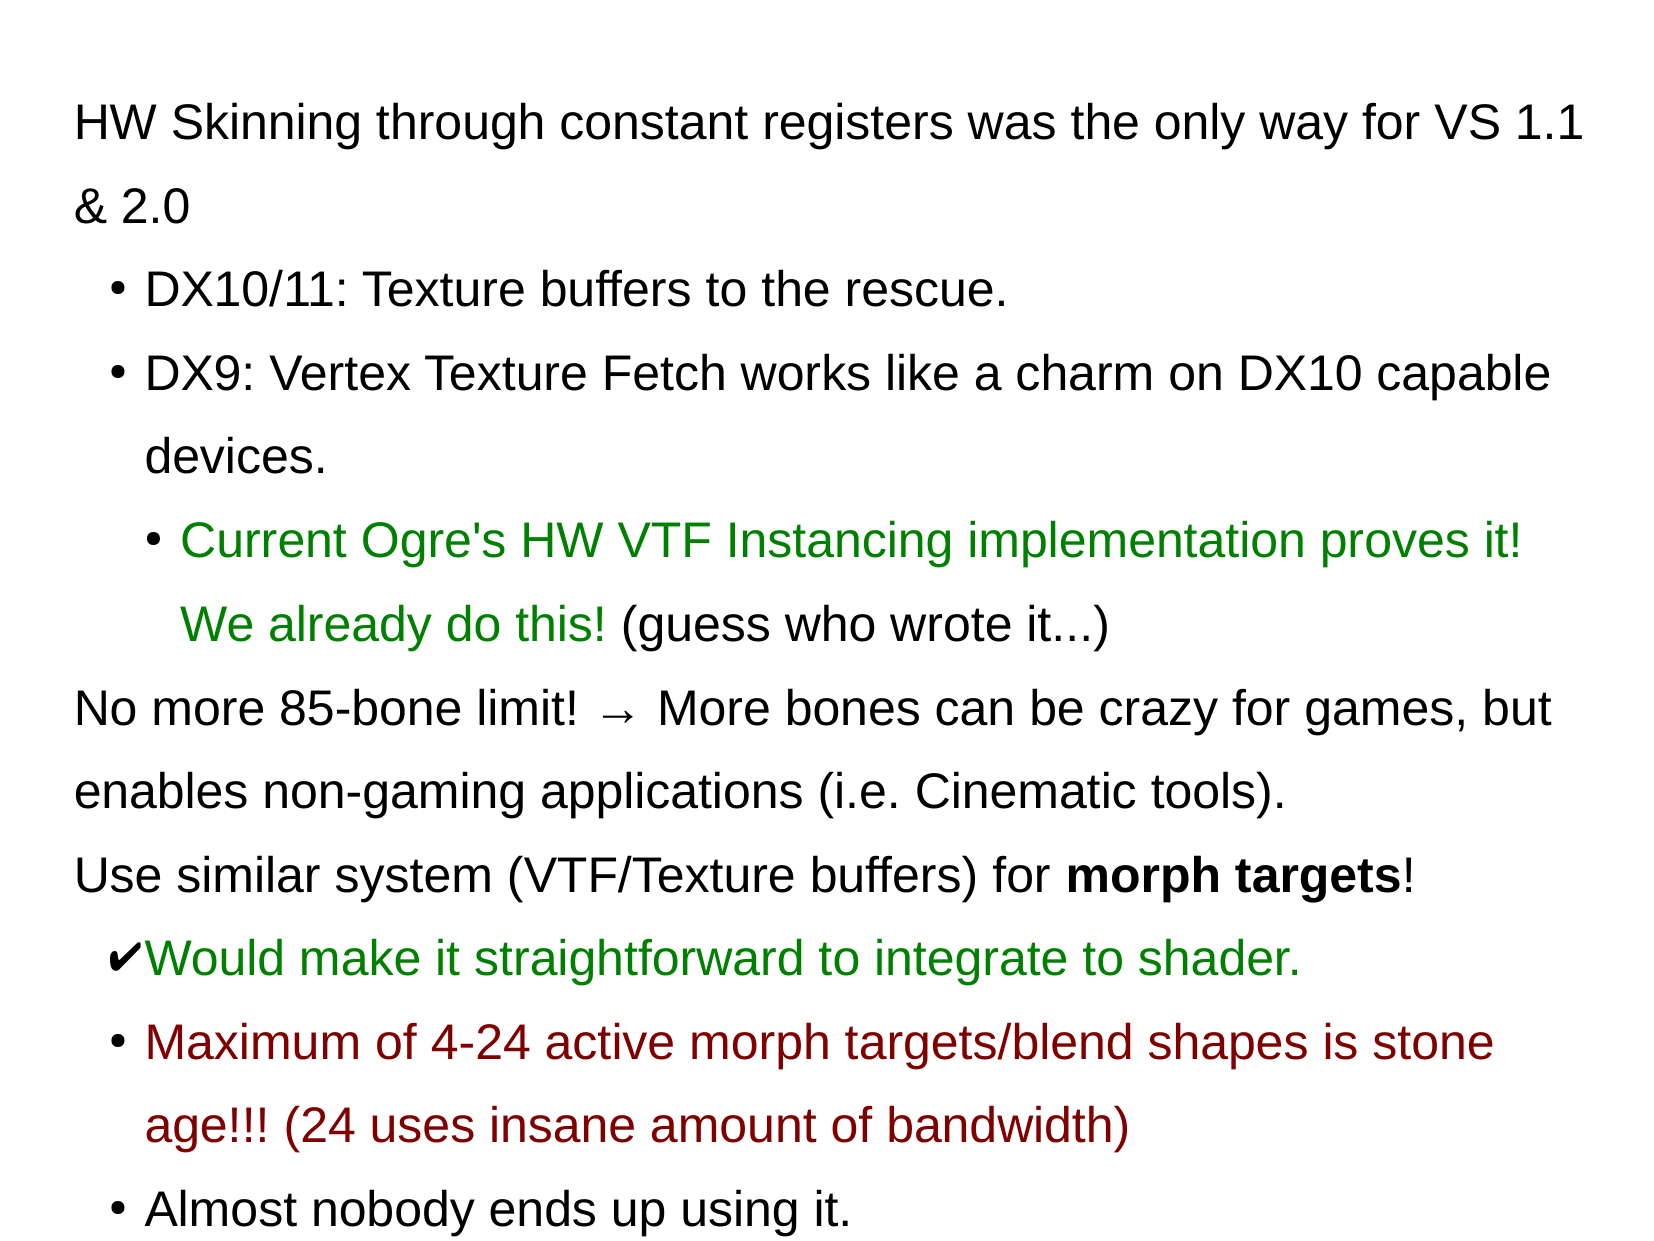

HW Skinning through constant registers was the only way for VS 1.1 & 2.0
DX10/11: Texture buffers to the rescue.
DX9: Vertex Texture Fetch works like a charm on DX10 capable devices.
Current Ogre's HW VTF Instancing implementation proves it! We already do this! (guess who wrote it...)
No more 85-bone limit! → More bones can be crazy for games, but enables non-gaming applications (i.e. Cinematic tools).
Use similar system (VTF/Texture buffers) for morph targets!
Would make it straightforward to integrate to shader.
Maximum of 4-24 active morph targets/blend shapes is stone age!!! (24 uses insane amount of bandwidth)
Almost nobody ends up using it.